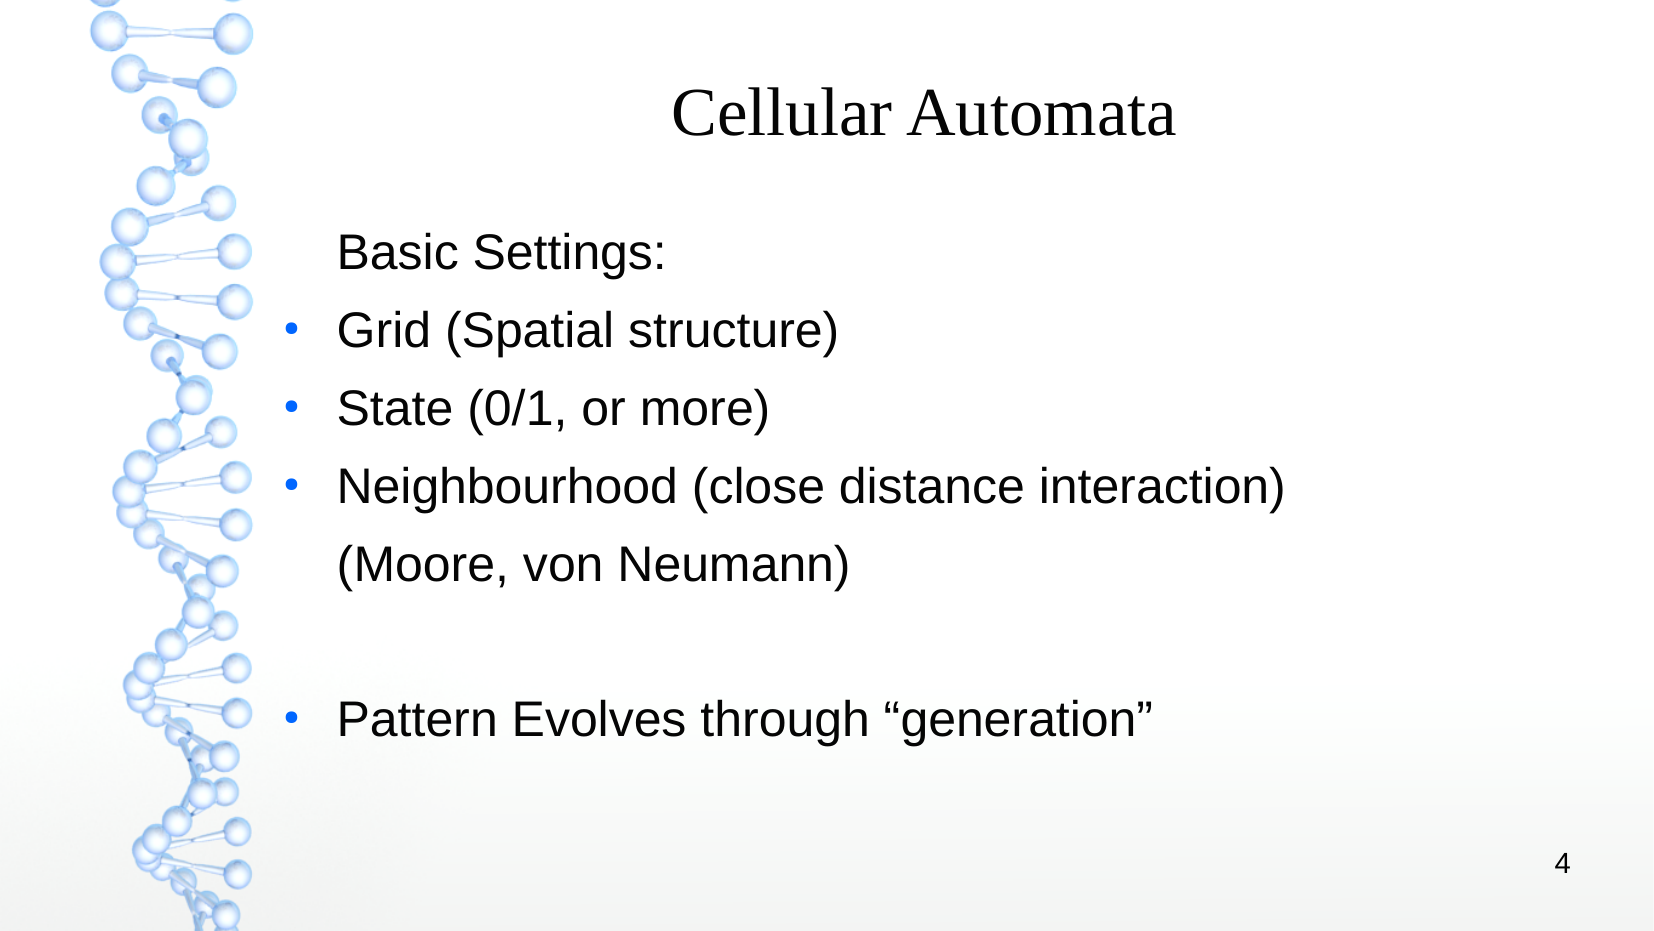

# Cellular Automata
Basic Settings:
Grid (Spatial structure)
State (0/1, or more)
Neighbourhood (close distance interaction)
(Moore, von Neumann)
Pattern Evolves through “generation”
4